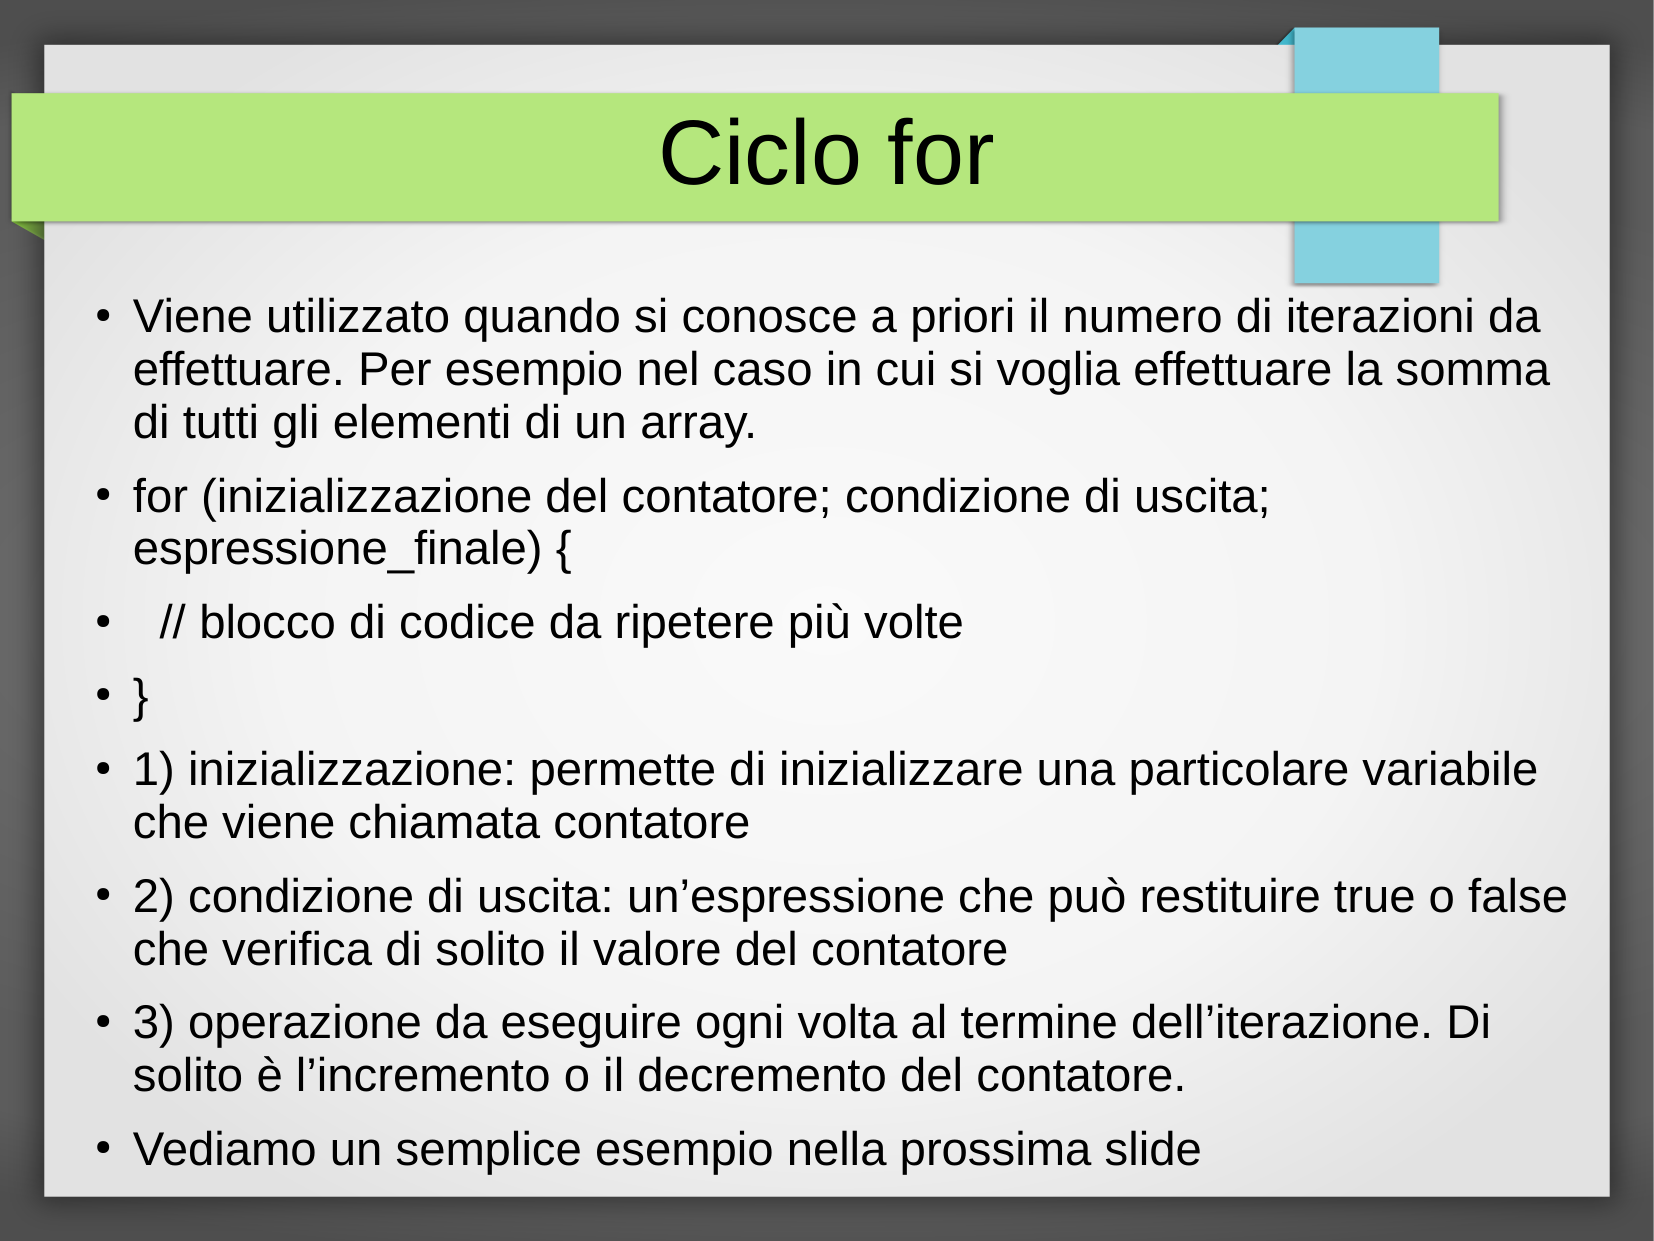

# Ciclo for
Viene utilizzato quando si conosce a priori il numero di iterazioni da effettuare. Per esempio nel caso in cui si voglia effettuare la somma di tutti gli elementi di un array.
for (inizializzazione del contatore; condizione di uscita; espressione_finale) {
 // blocco di codice da ripetere più volte
}
1) inizializzazione: permette di inizializzare una particolare variabile che viene chiamata contatore
2) condizione di uscita: un’espressione che può restituire true o false che verifica di solito il valore del contatore
3) operazione da eseguire ogni volta al termine dell’iterazione. Di solito è l’incremento o il decremento del contatore.
Vediamo un semplice esempio nella prossima slide